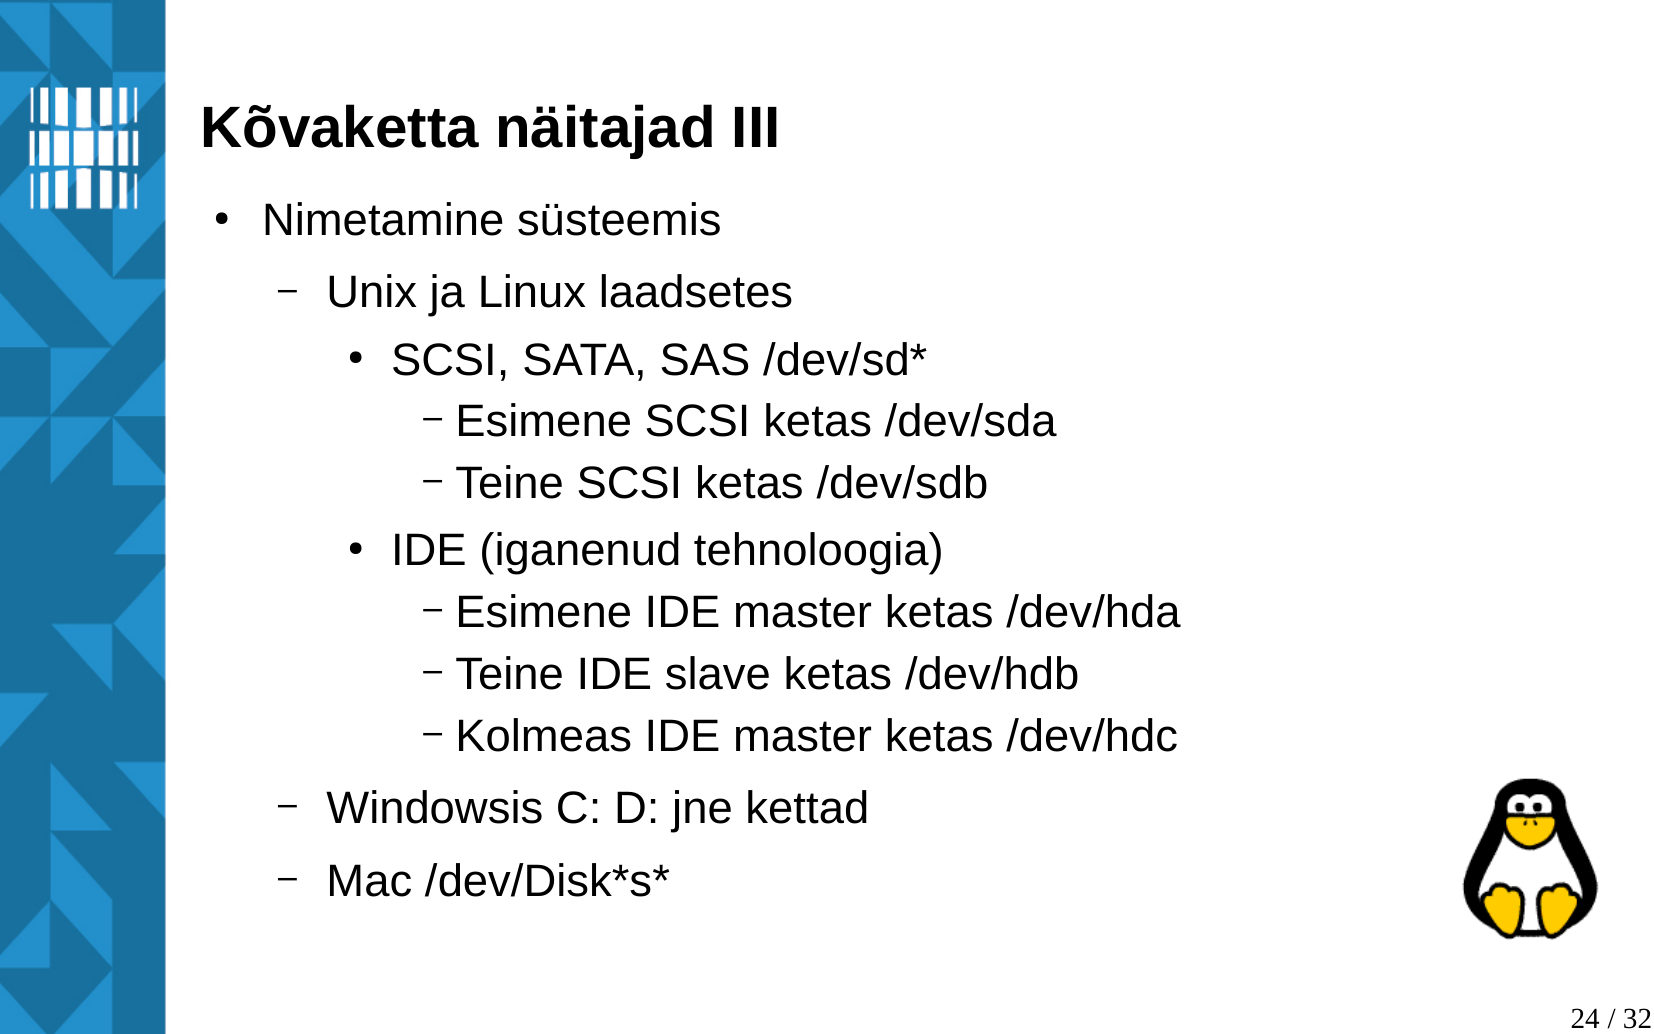

# Kõvaketta näitajad III
Nimetamine süsteemis
Unix ja Linux laadsetes
SCSI, SATA, SAS /dev/sd*
Esimene SCSI ketas /dev/sda
Teine SCSI ketas /dev/sdb
IDE (iganenud tehnoloogia)
Esimene IDE master ketas /dev/hda
Teine IDE slave ketas /dev/hdb
Kolmeas IDE master ketas /dev/hdc
Windowsis C: D: jne kettad
Mac /dev/Disk*s*